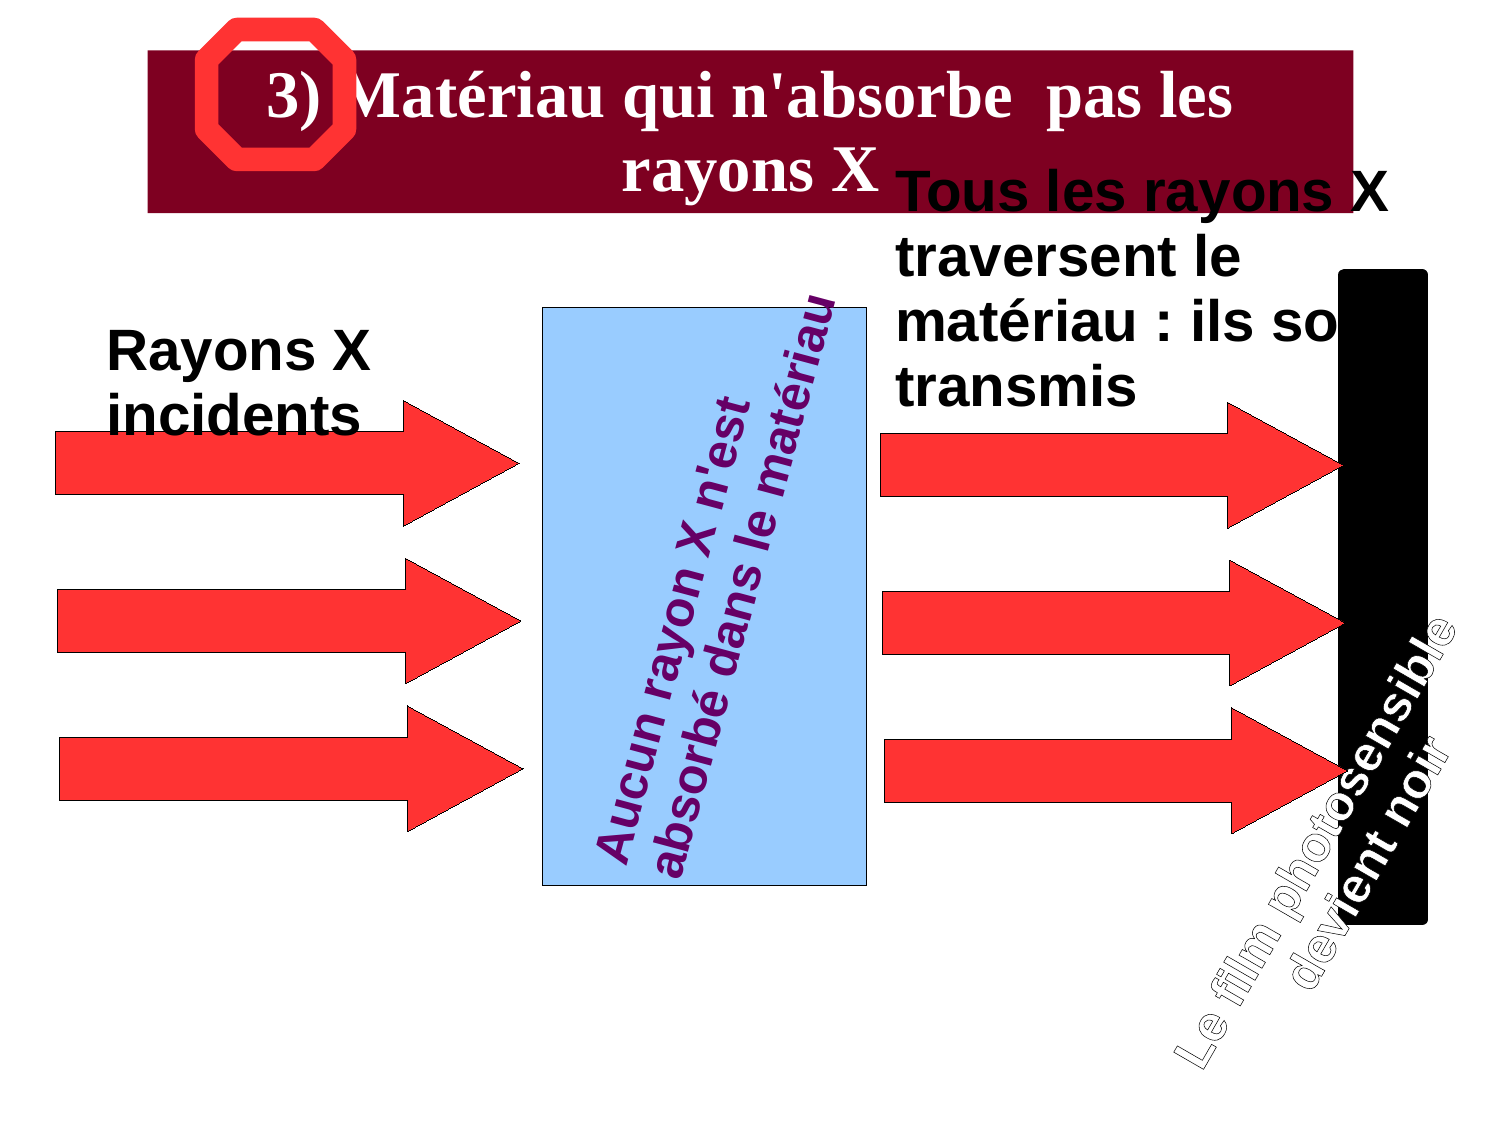

3) Matériau qui n'absorbe pas les rayons X
Tous les rayons X traversent le matériau : ils sont transmis
Rayons X incidents
Aucun rayon X n'est absorbé dans le matériau
Le film photosensible
devient noir